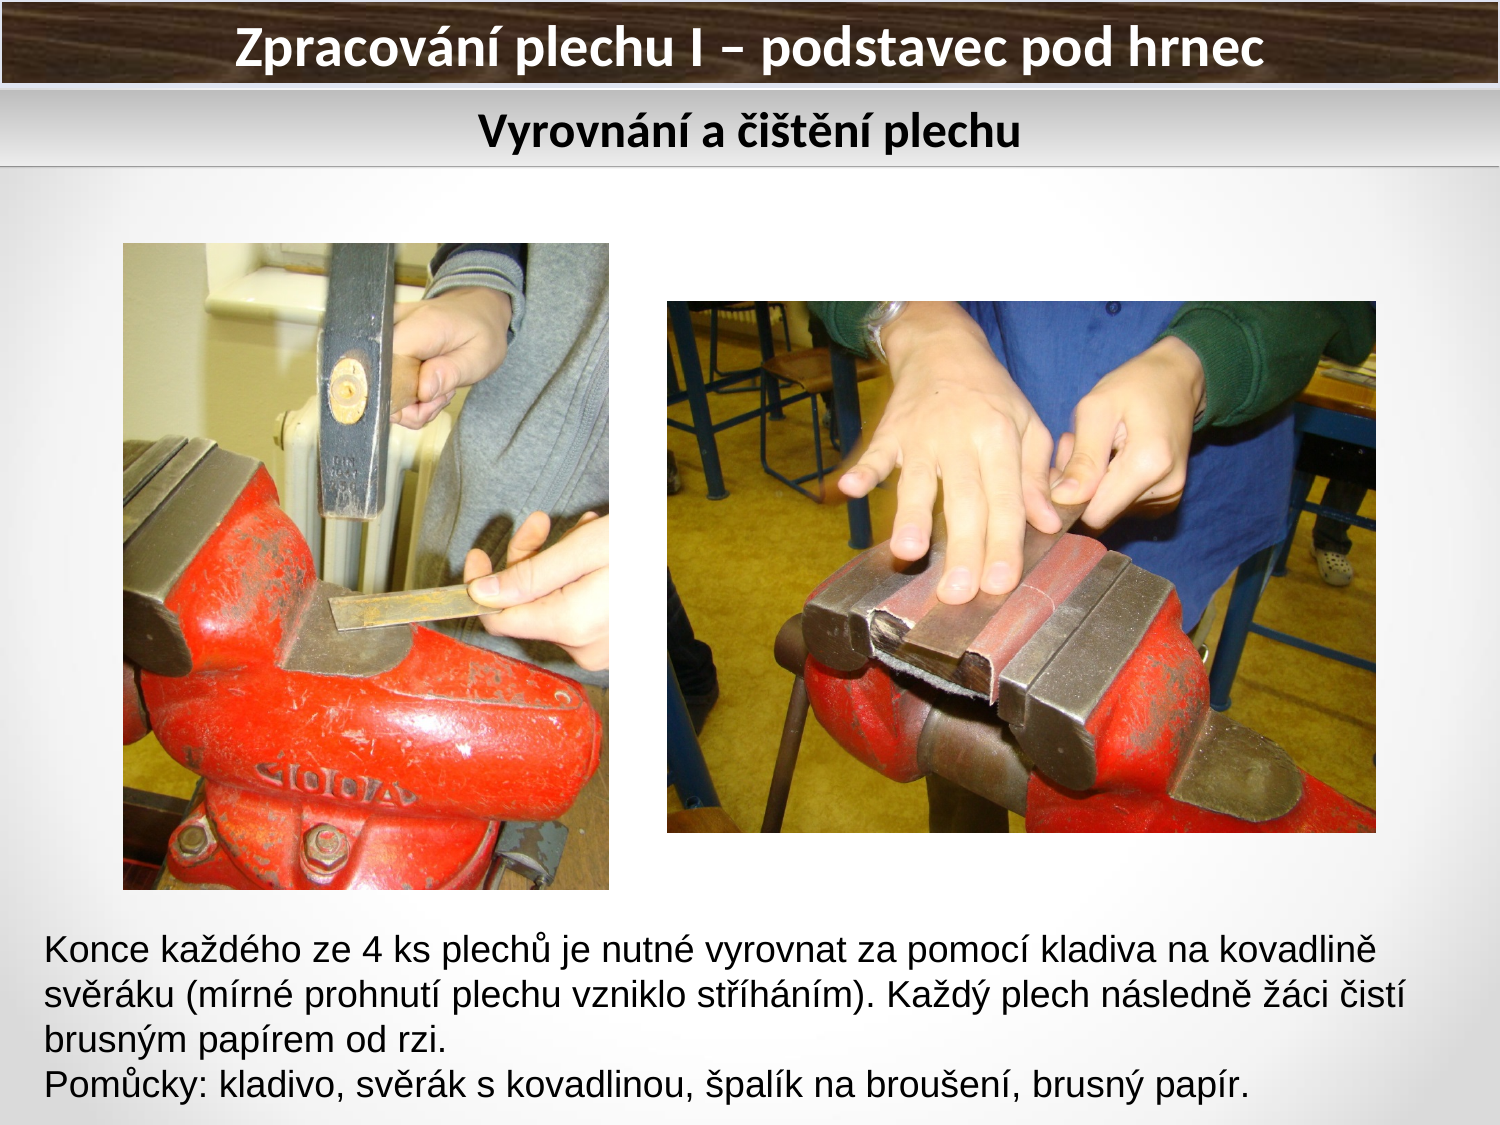

Zpracování plechu I – podstavec pod hrnec
Vyrovnání a čištění plechu
Konce každého ze 4 ks plechů je nutné vyrovnat za pomocí kladiva na kovadlině svěráku (mírné prohnutí plechu vzniklo stříháním). Každý plech následně žáci čistí brusným papírem od rzi.
Pomůcky: kladivo, svěrák s kovadlinou, špalík na broušení, brusný papír.